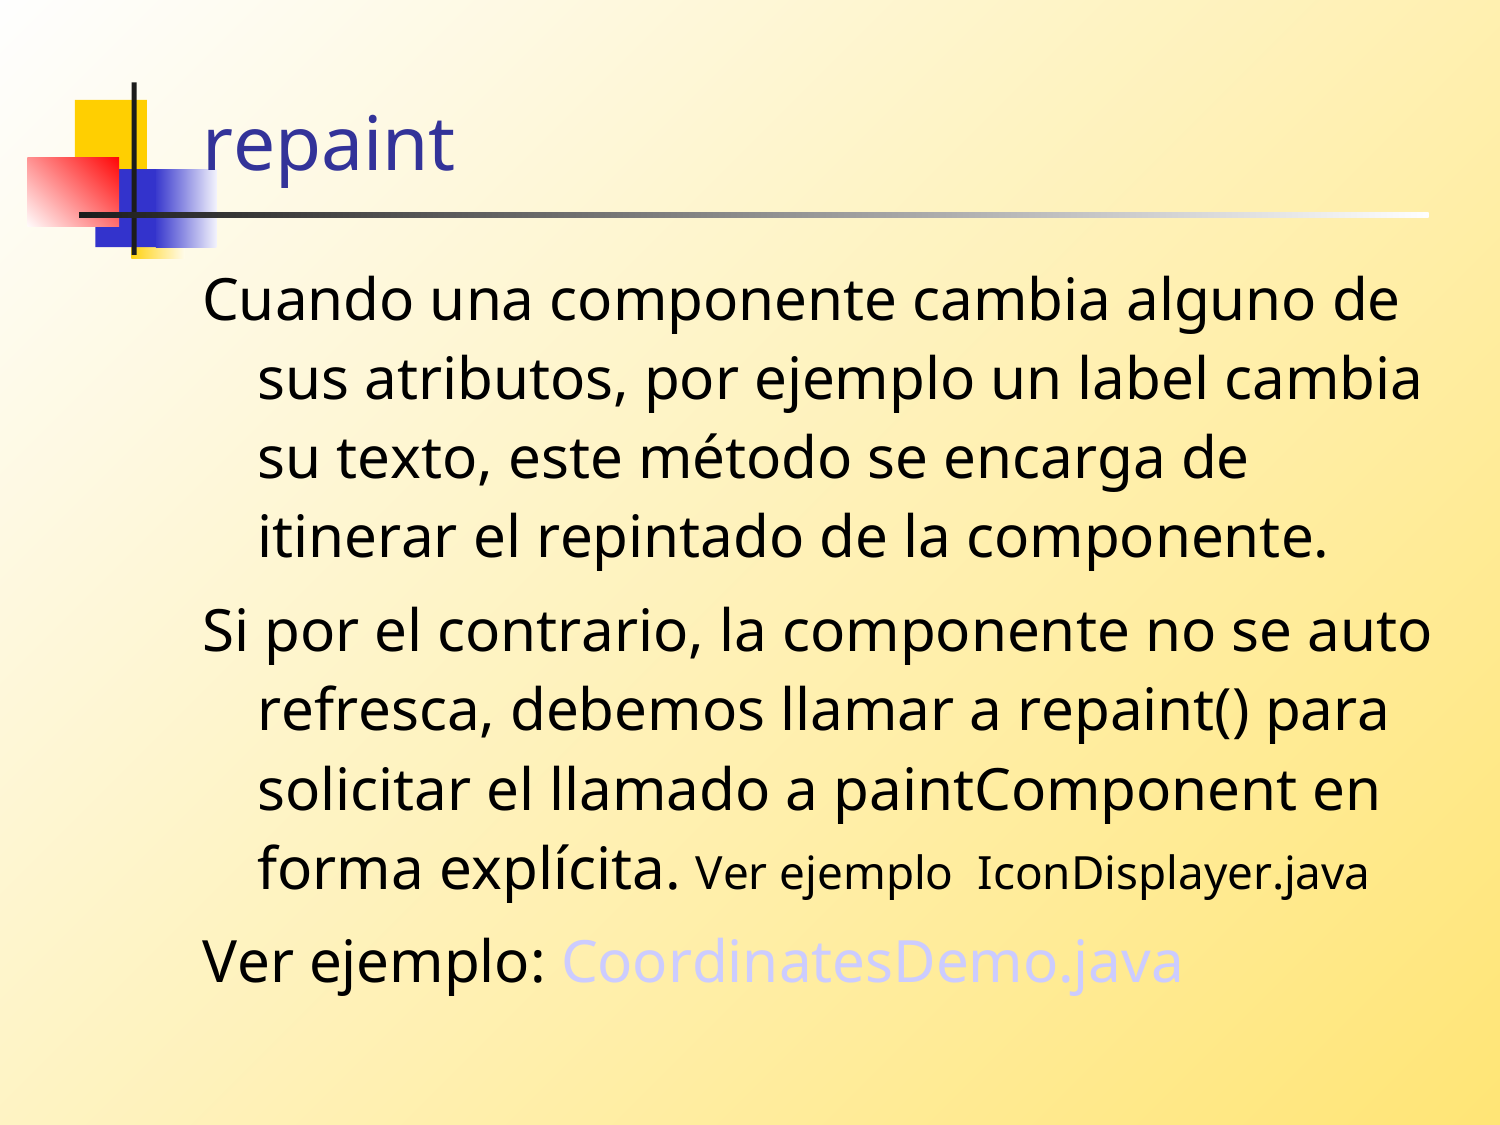

# repaint
Cuando una componente cambia alguno de sus atributos, por ejemplo un label cambia su texto, este método se encarga de itinerar el repintado de la componente.
Si por el contrario, la componente no se auto refresca, debemos llamar a repaint() para solicitar el llamado a paintComponent en forma explícita. Ver ejemplo IconDisplayer.java
Ver ejemplo: CoordinatesDemo.java